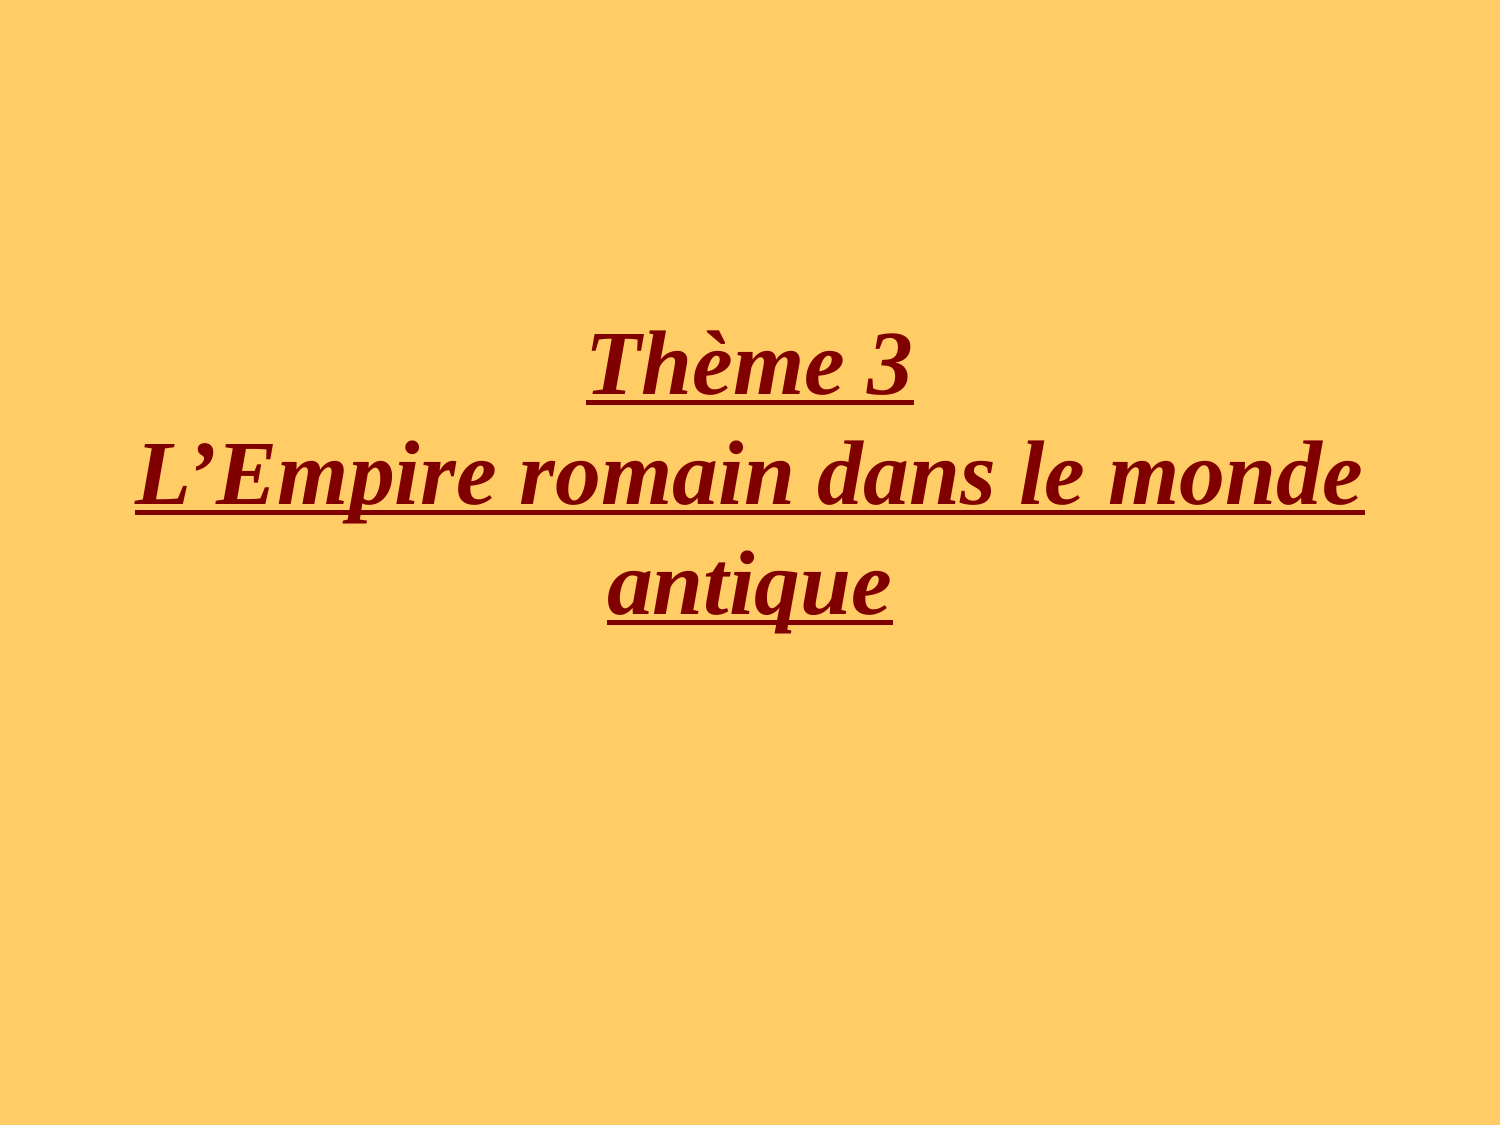

Thème 3
L’Empire romain dans le monde antique